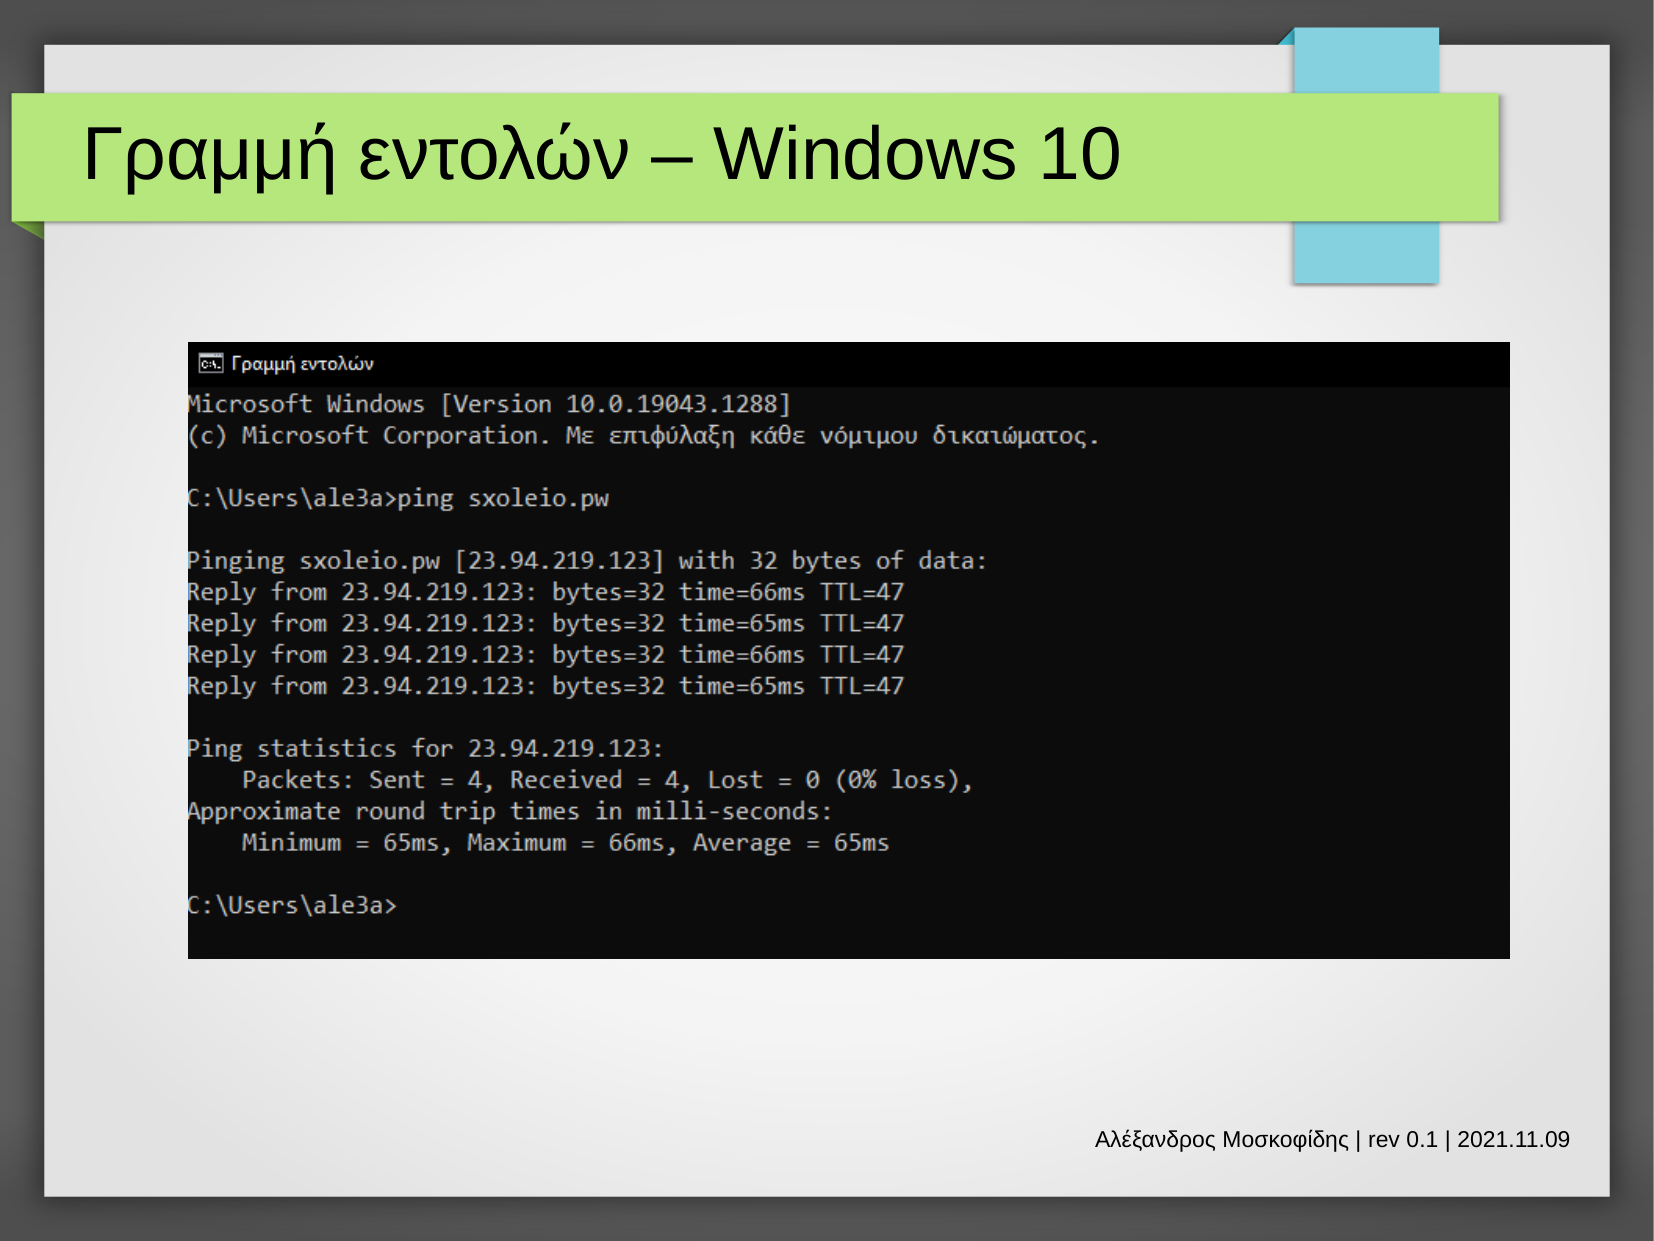

# Γραμμή εντολών – Windows 10
Αλέξανδρος Μοσκοφίδης | rev 0.1 | 2021.11.09